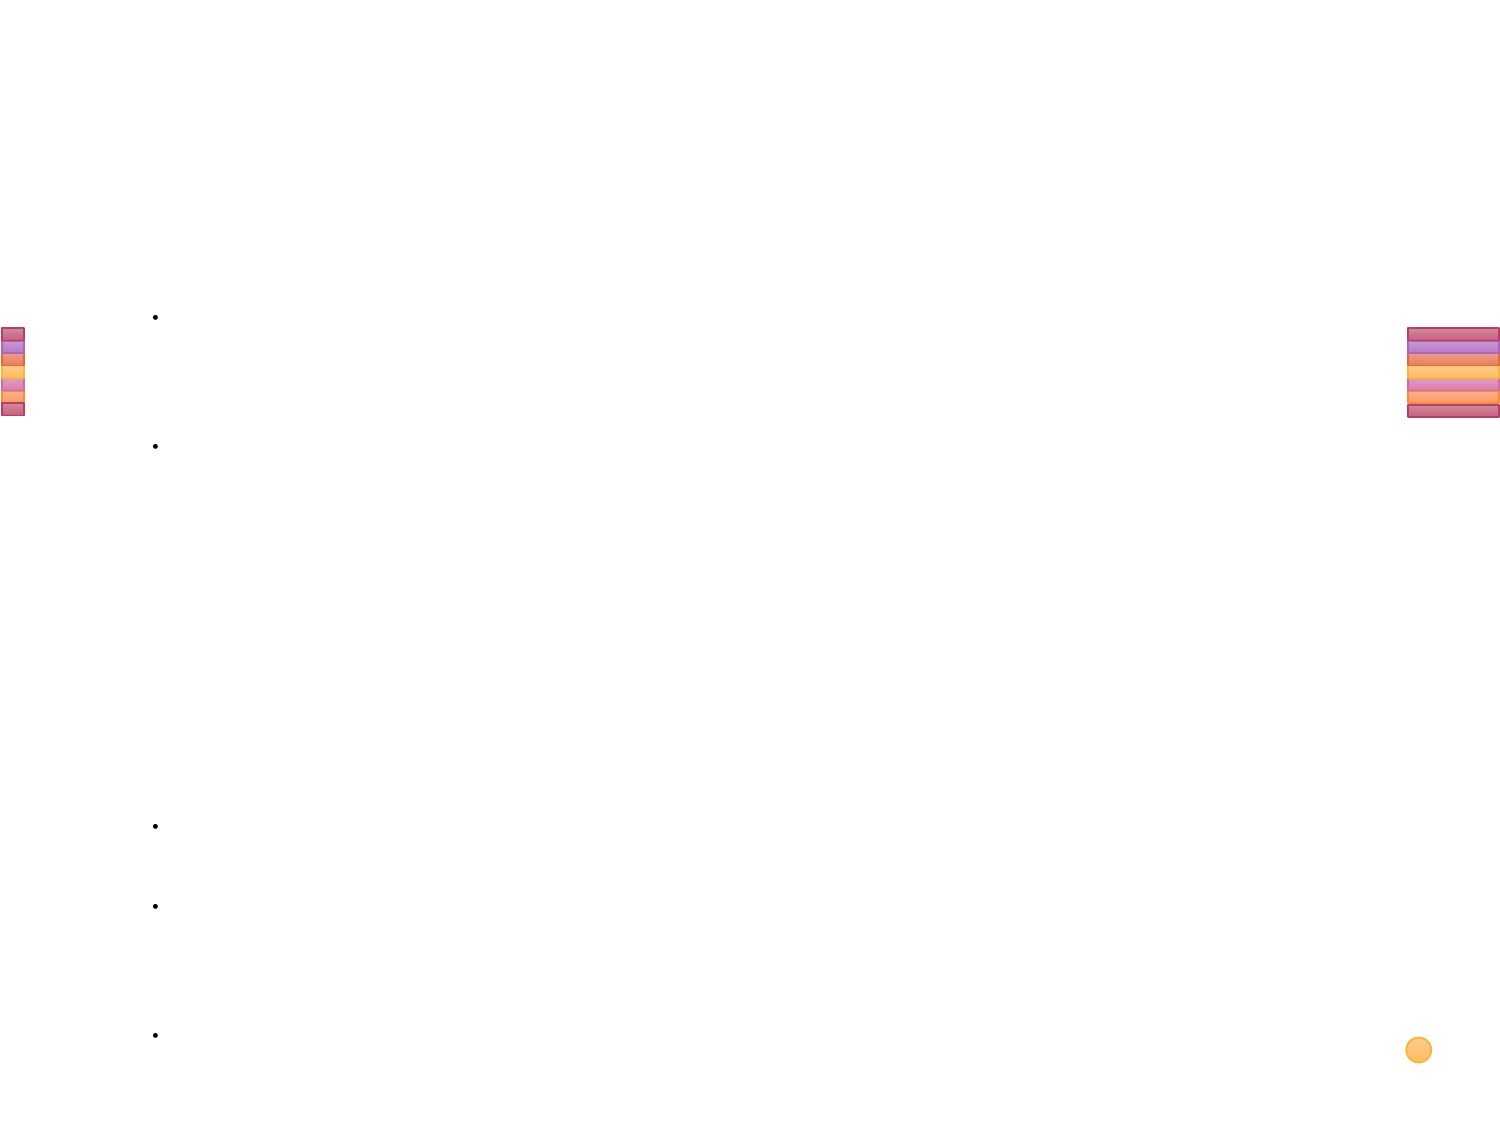

VIII.- SUSPENSIÓN DE CONTRATOS Y REDUCCIÓN DE JORNADA (III)
# Características comunes a suspensión de contratos y reducción de jornada :
Coyunturalidad de las medidas (aunque no se precisan topes). Sin embargo, de las medidas de seguridad, puede inferirse que no deberían durar más de 180 días (vid art.16 Ley 3/12), puesto que más allá de ese tope el trabajador, caso de que posteriormente se dé la extinción del contrato, perdería el derecho de reposición de las prestaciones de desempleo.
 No precisa autorización administrativa
No generan derecho a indemnización alguna (art. 16.4 Reglamento)
No son de aplicación a las Administraciones Públicas y a las entidades de derecho público vinculadas o dependientes